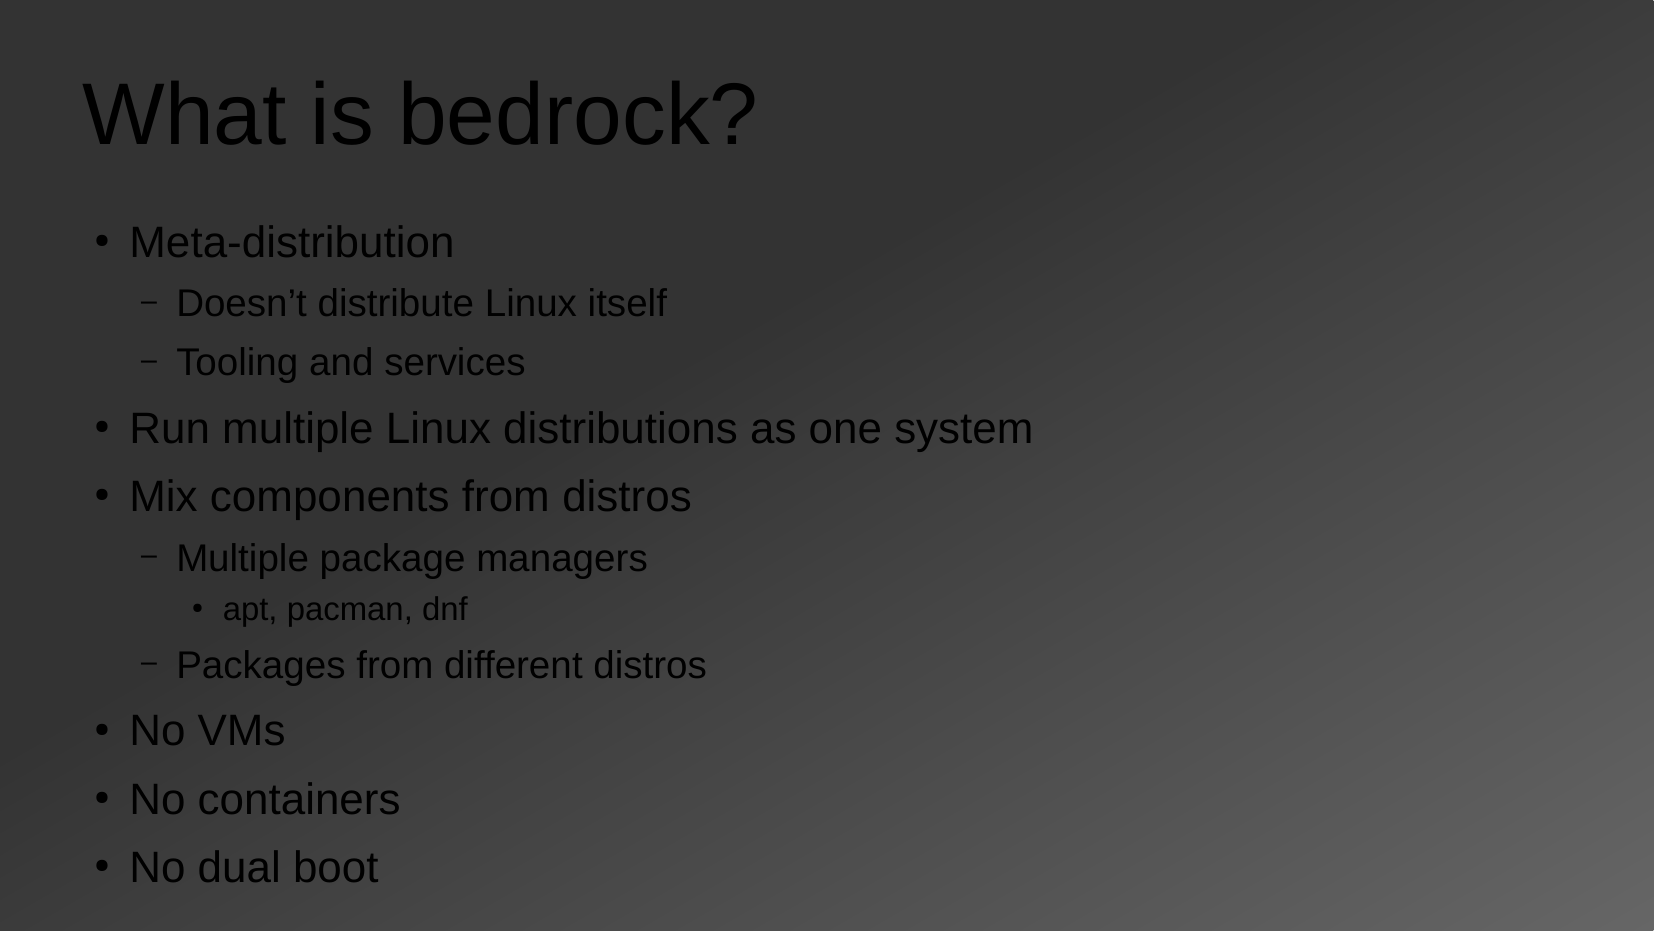

# What is bedrock?
Meta-distribution
Doesn’t distribute Linux itself
Tooling and services
Run multiple Linux distributions as one system
Mix components from distros
Multiple package managers
apt, pacman, dnf
Packages from different distros
No VMs
No containers
No dual boot